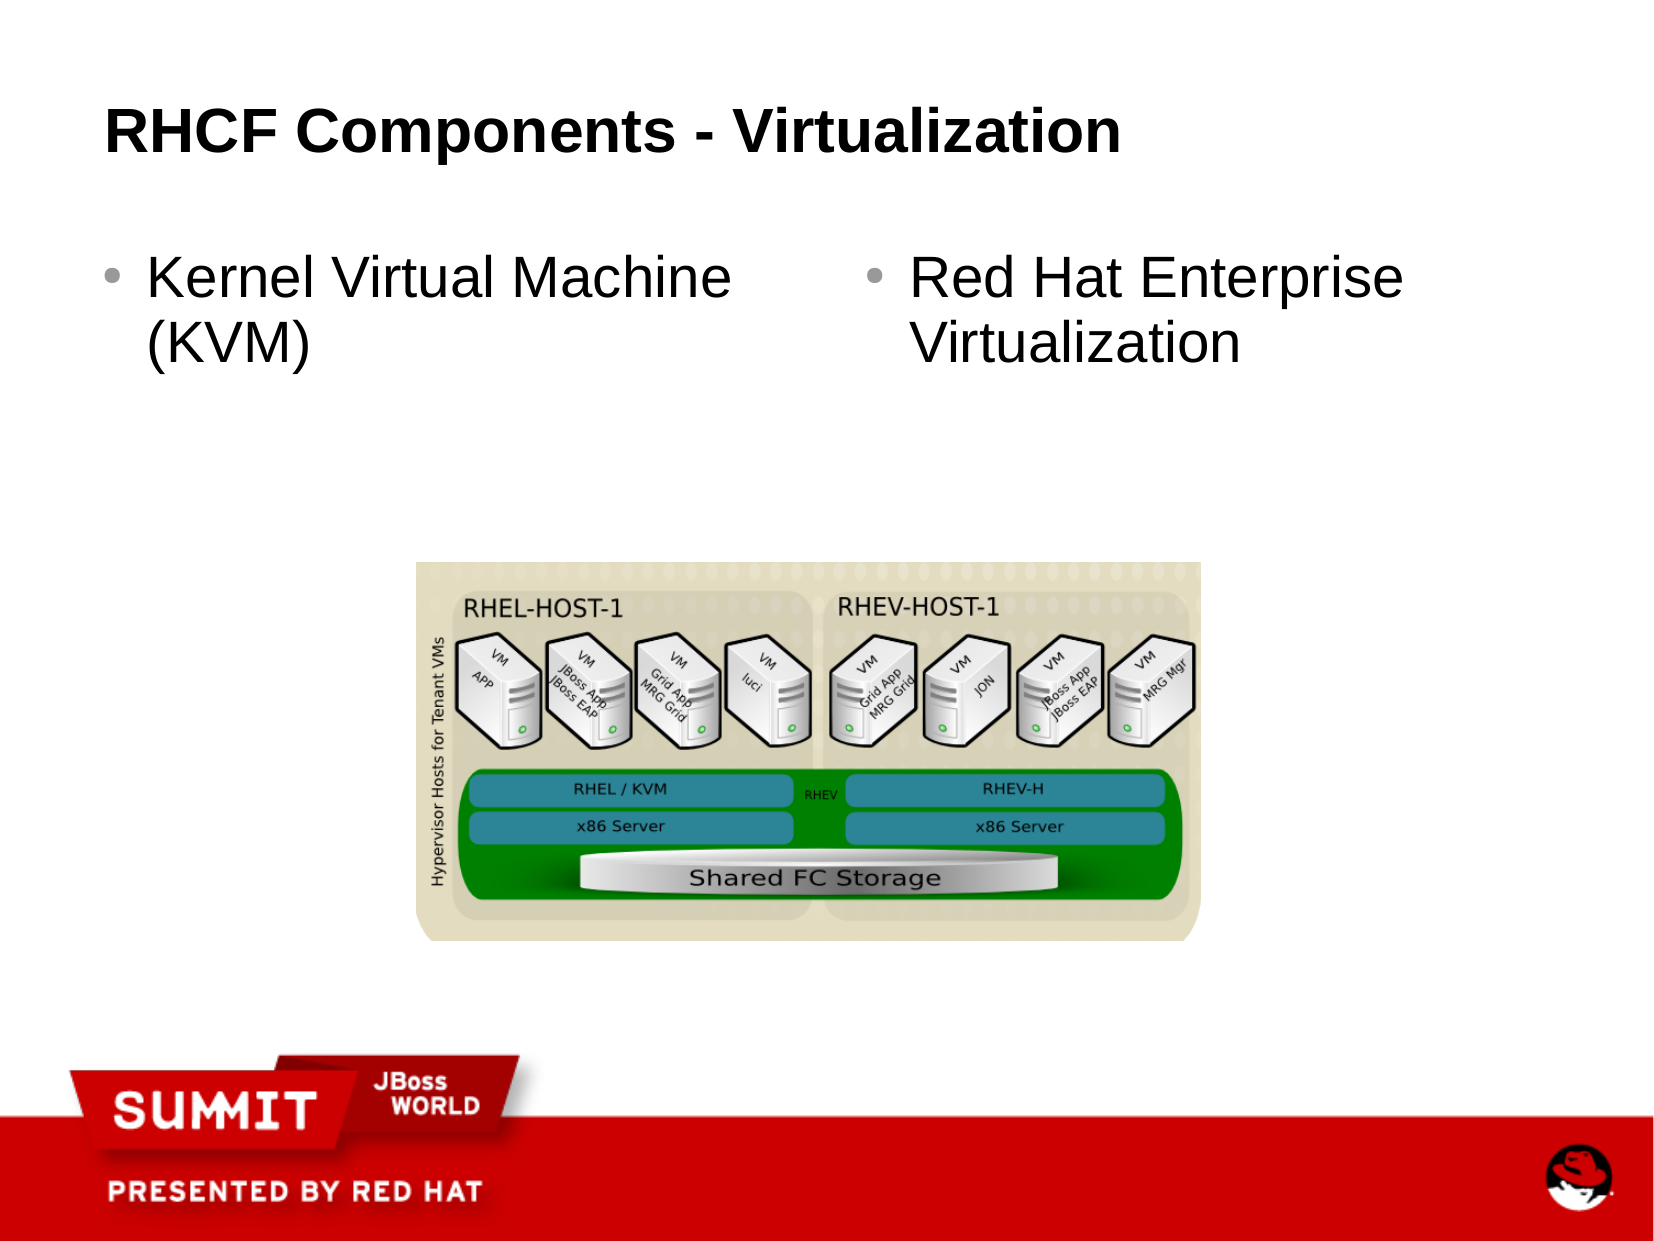

# RHCF Components - Virtualization
Kernel Virtual Machine (KVM)
Red Hat Enterprise Virtualization